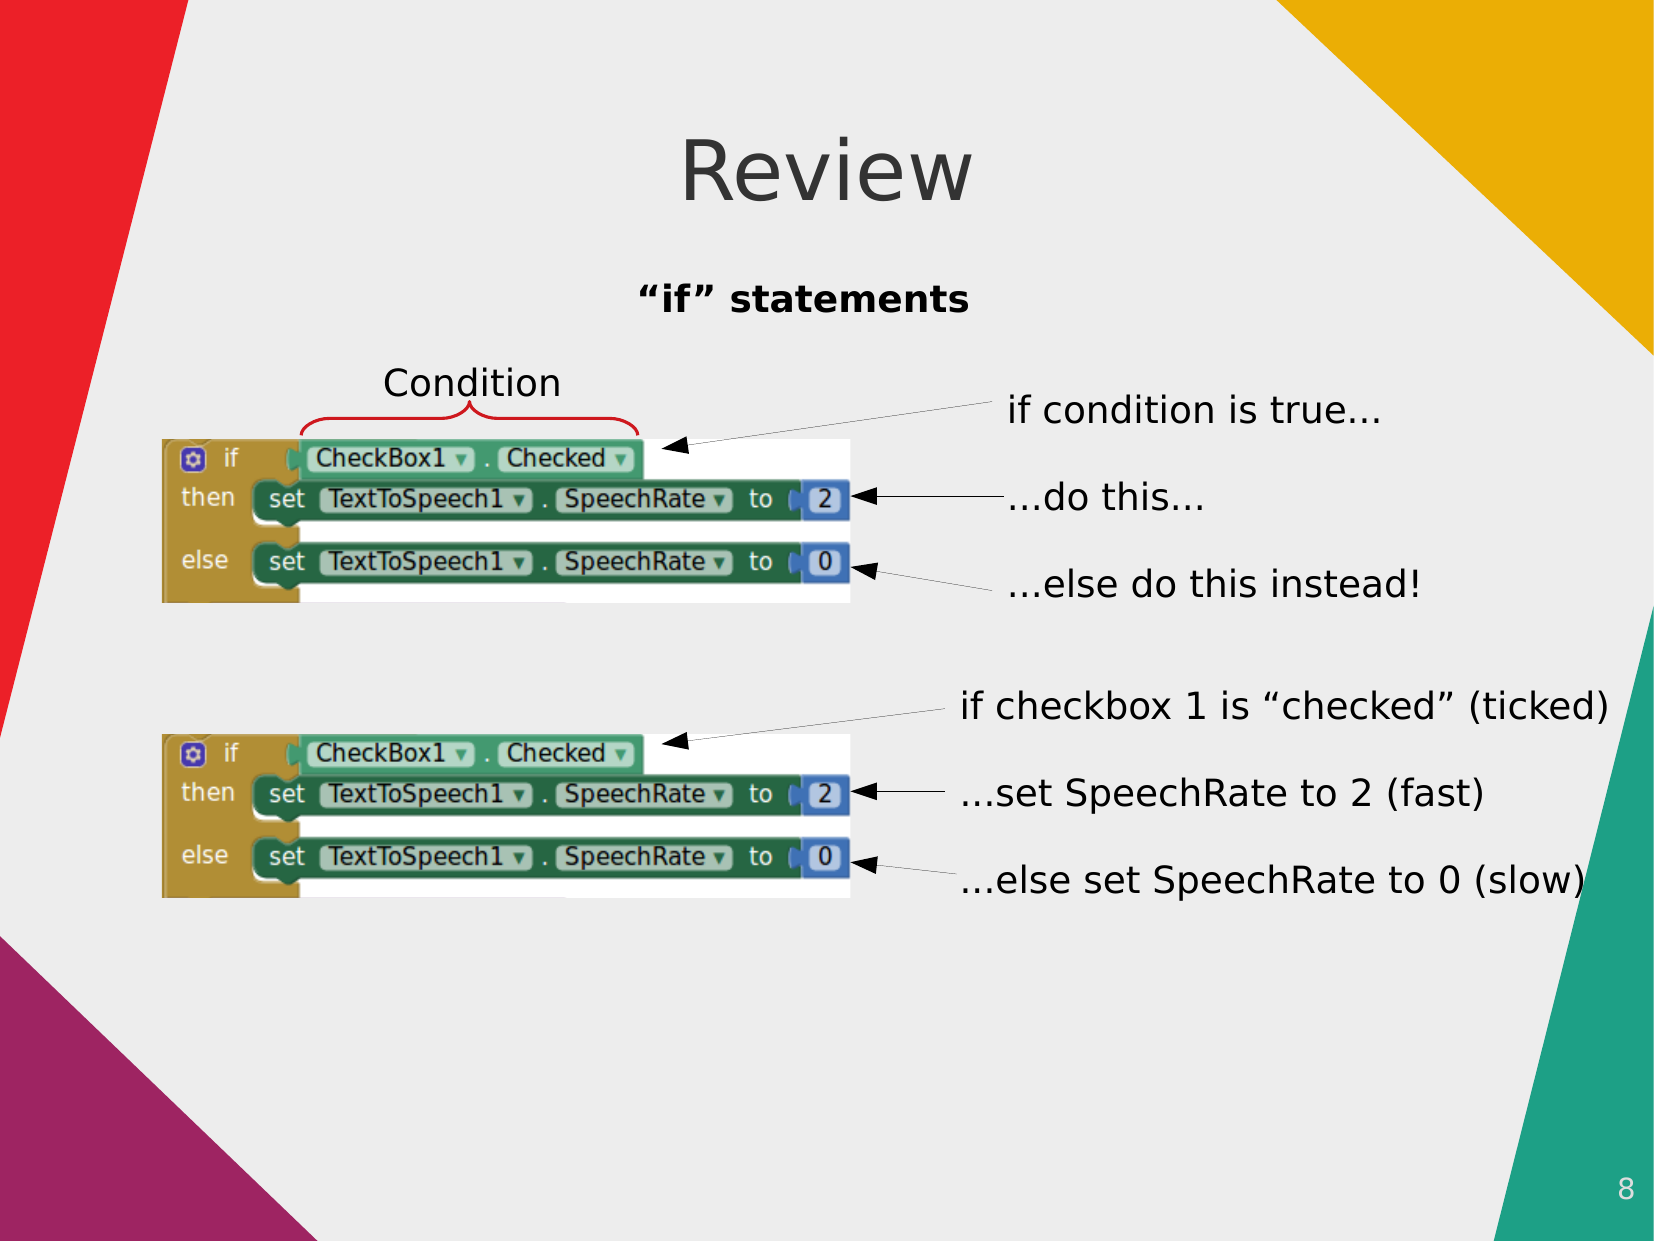

# Review
“if” statements
Condition
if condition is true...
...do this...
...else do this instead!
if checkbox 1 is “checked” (ticked)
...set SpeechRate to 2 (fast)
...else set SpeechRate to 0 (slow)
8